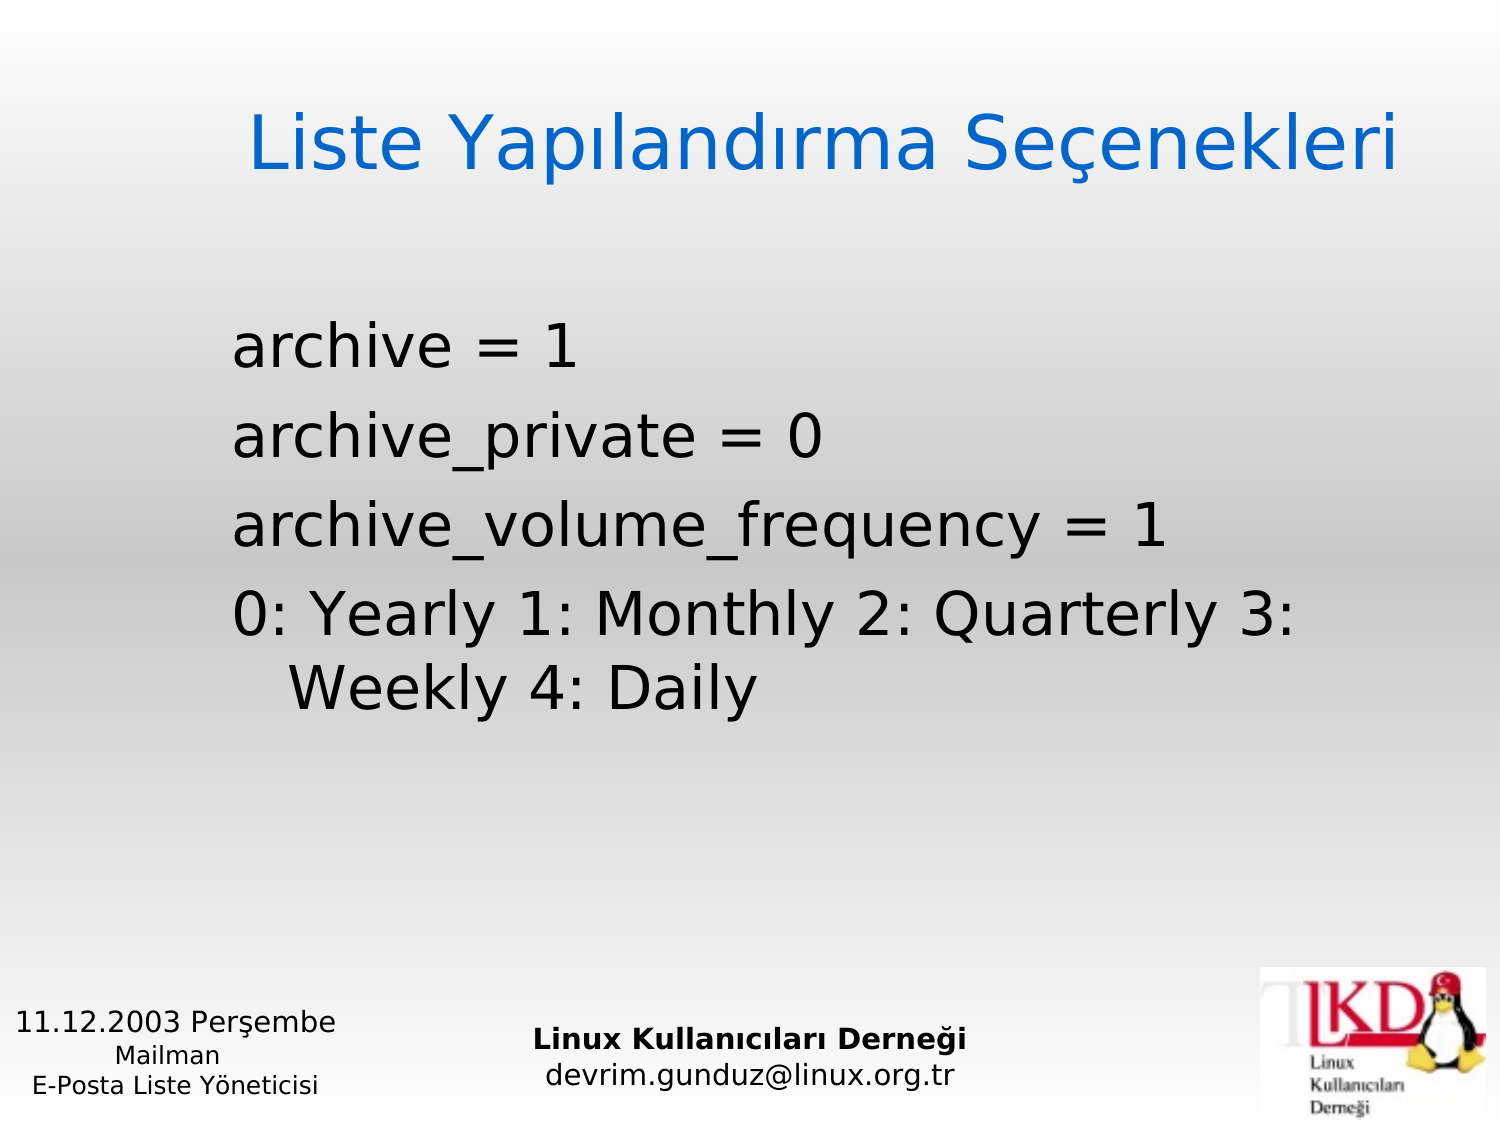

# Liste Yapılandırma Seçenekleri
archive = 1
archive_private = 0
archive_volume_frequency = 1
0: Yearly 1: Monthly 2: Quarterly 3: Weekly 4: Daily